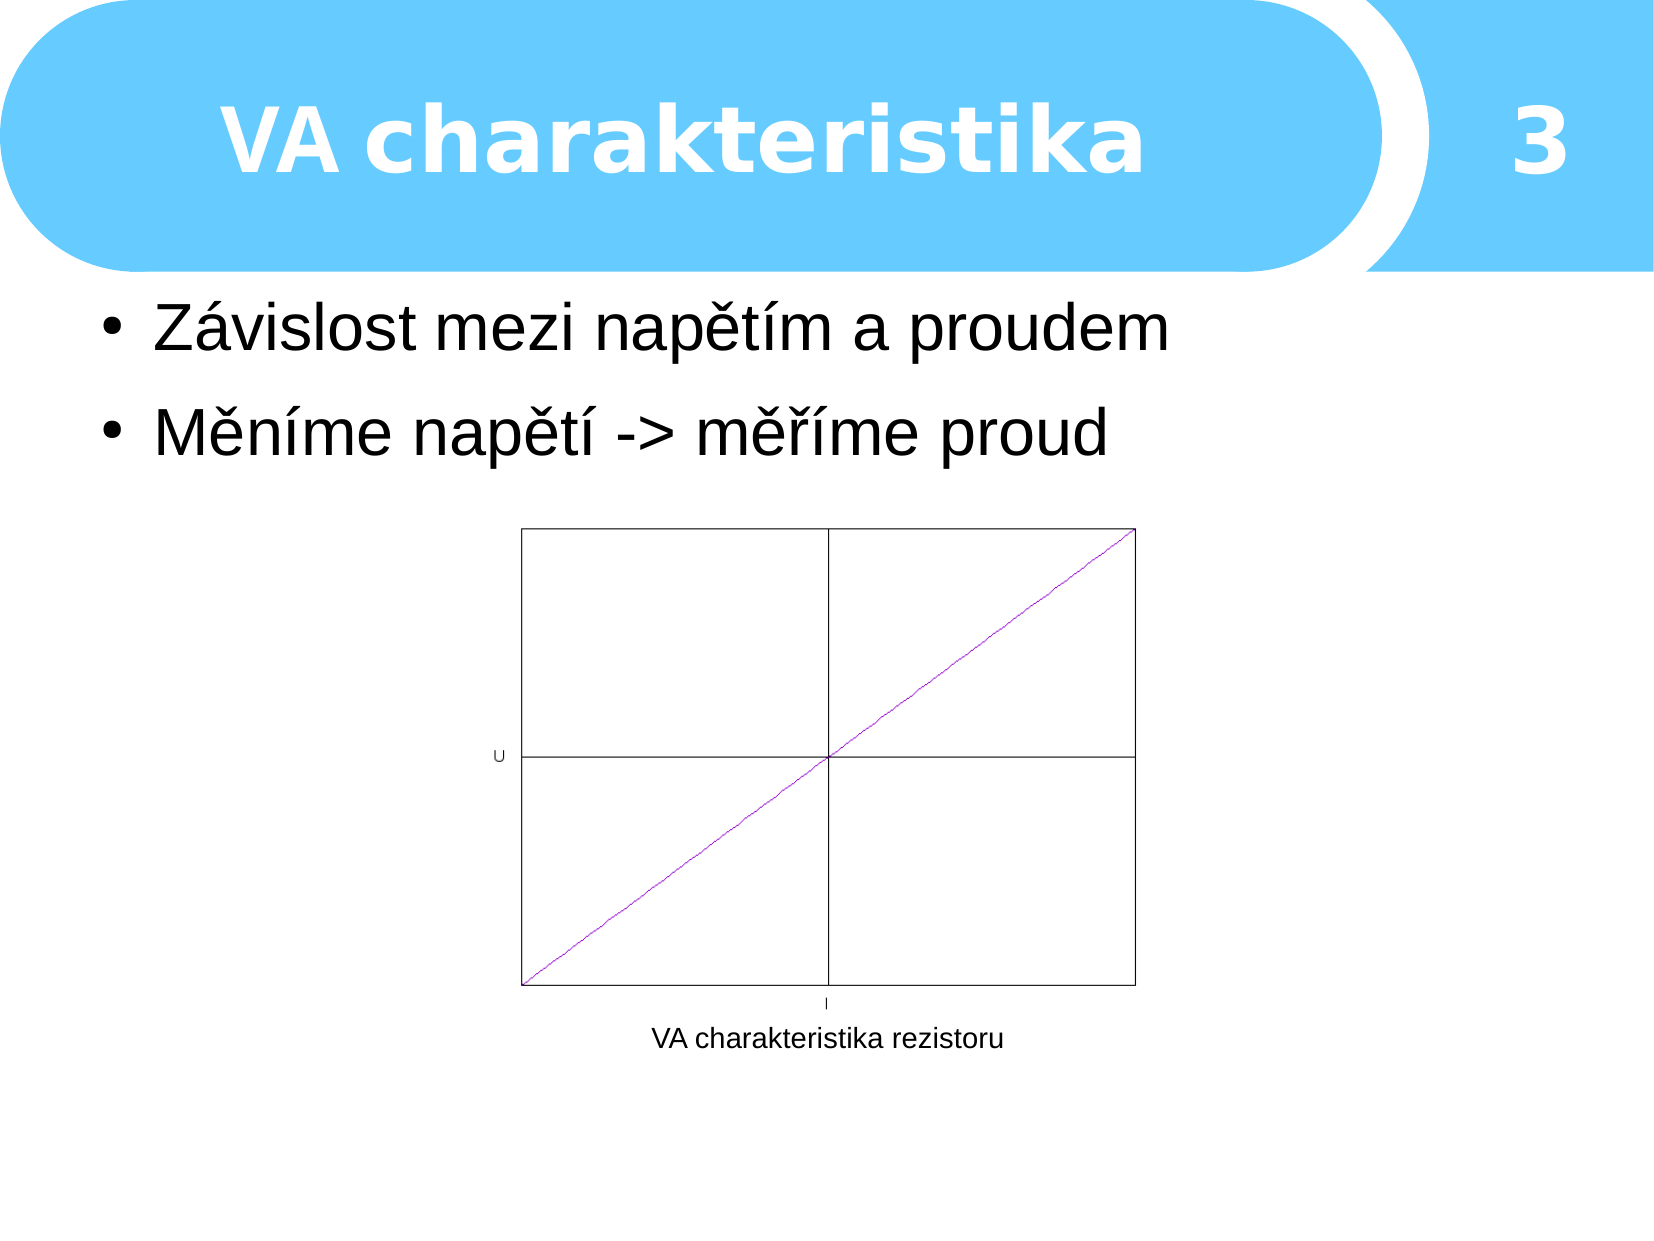

# VA charakteristika
3
Závislost mezi napětím a proudem
Měníme napětí -> měříme proud
VA charakteristika rezistoru